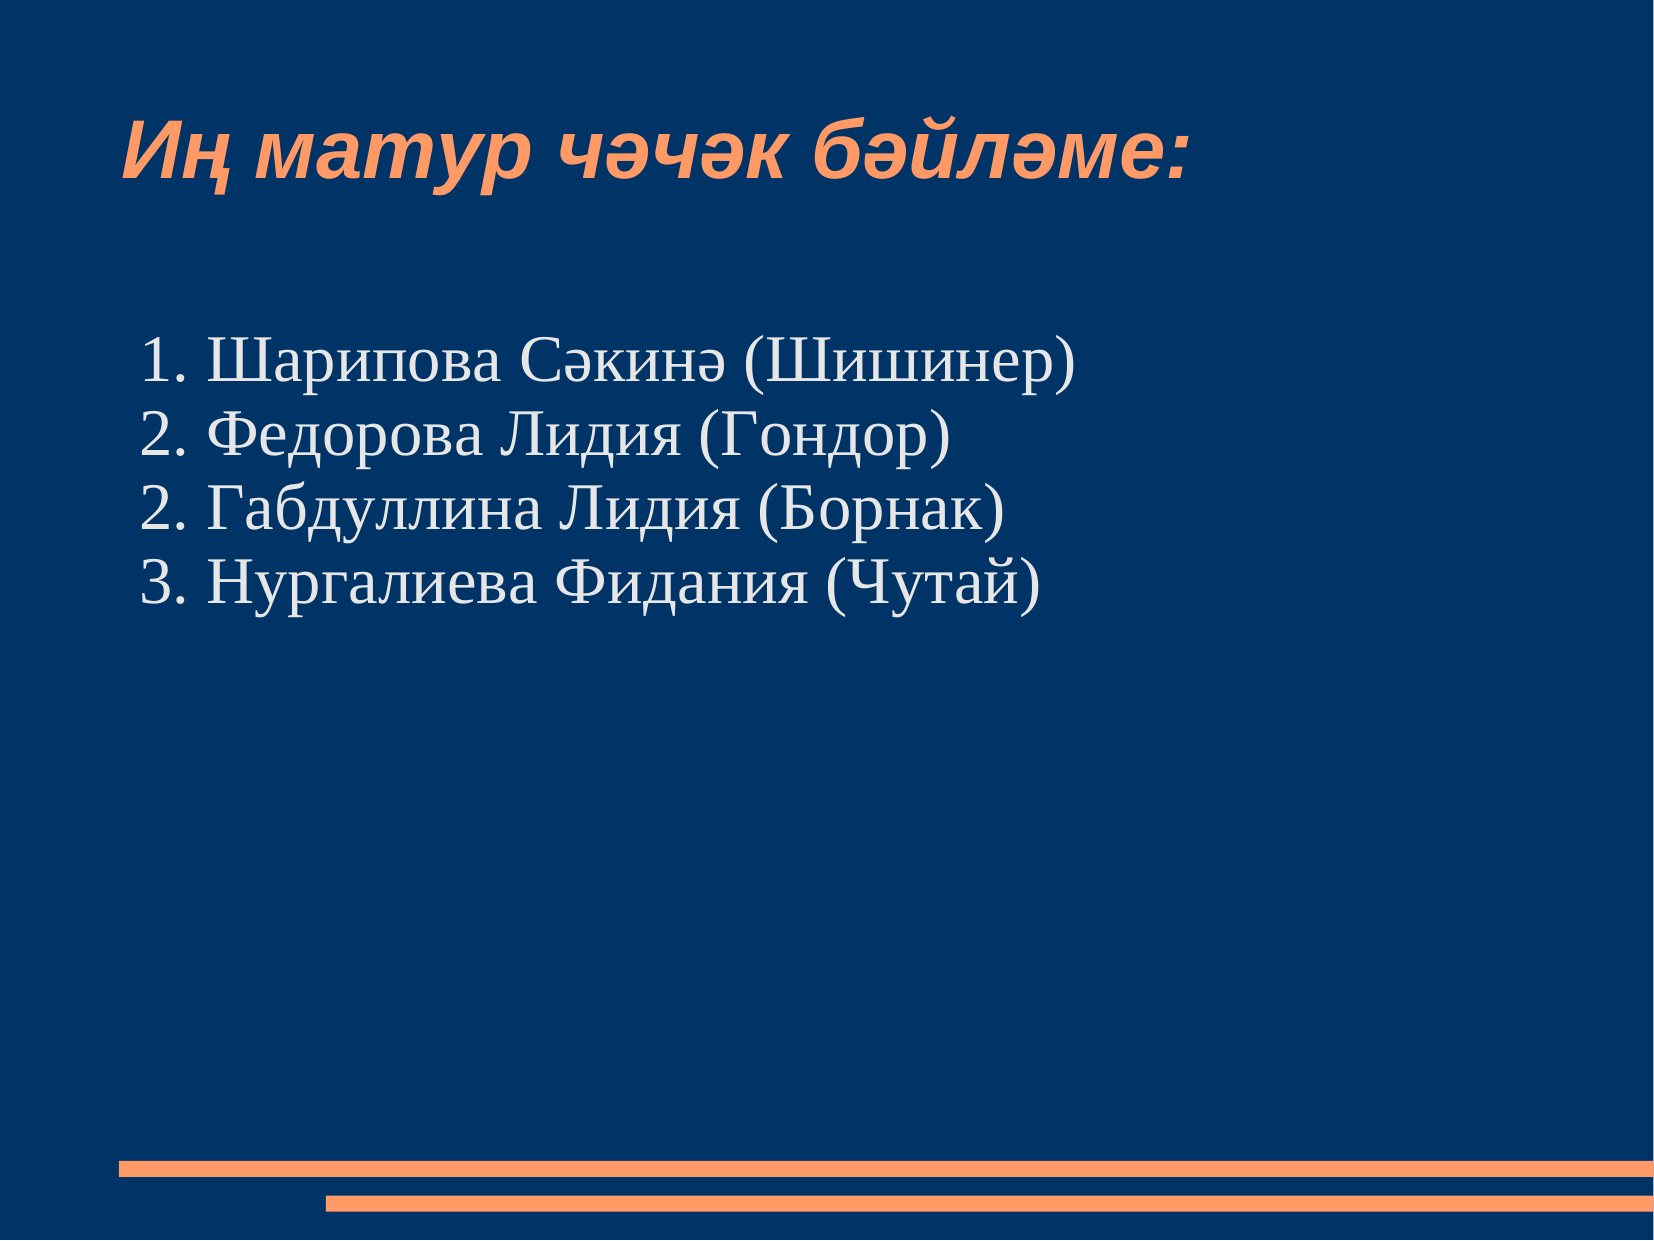

# Иң матур чәчәк бәйләме:
1. Шарипова Сәкинә (Шишинер)
2. Федорова Лидия (Гондор)
2. Габдуллина Лидия (Борнак)
3. Нургалиева Фидания (Чутай)